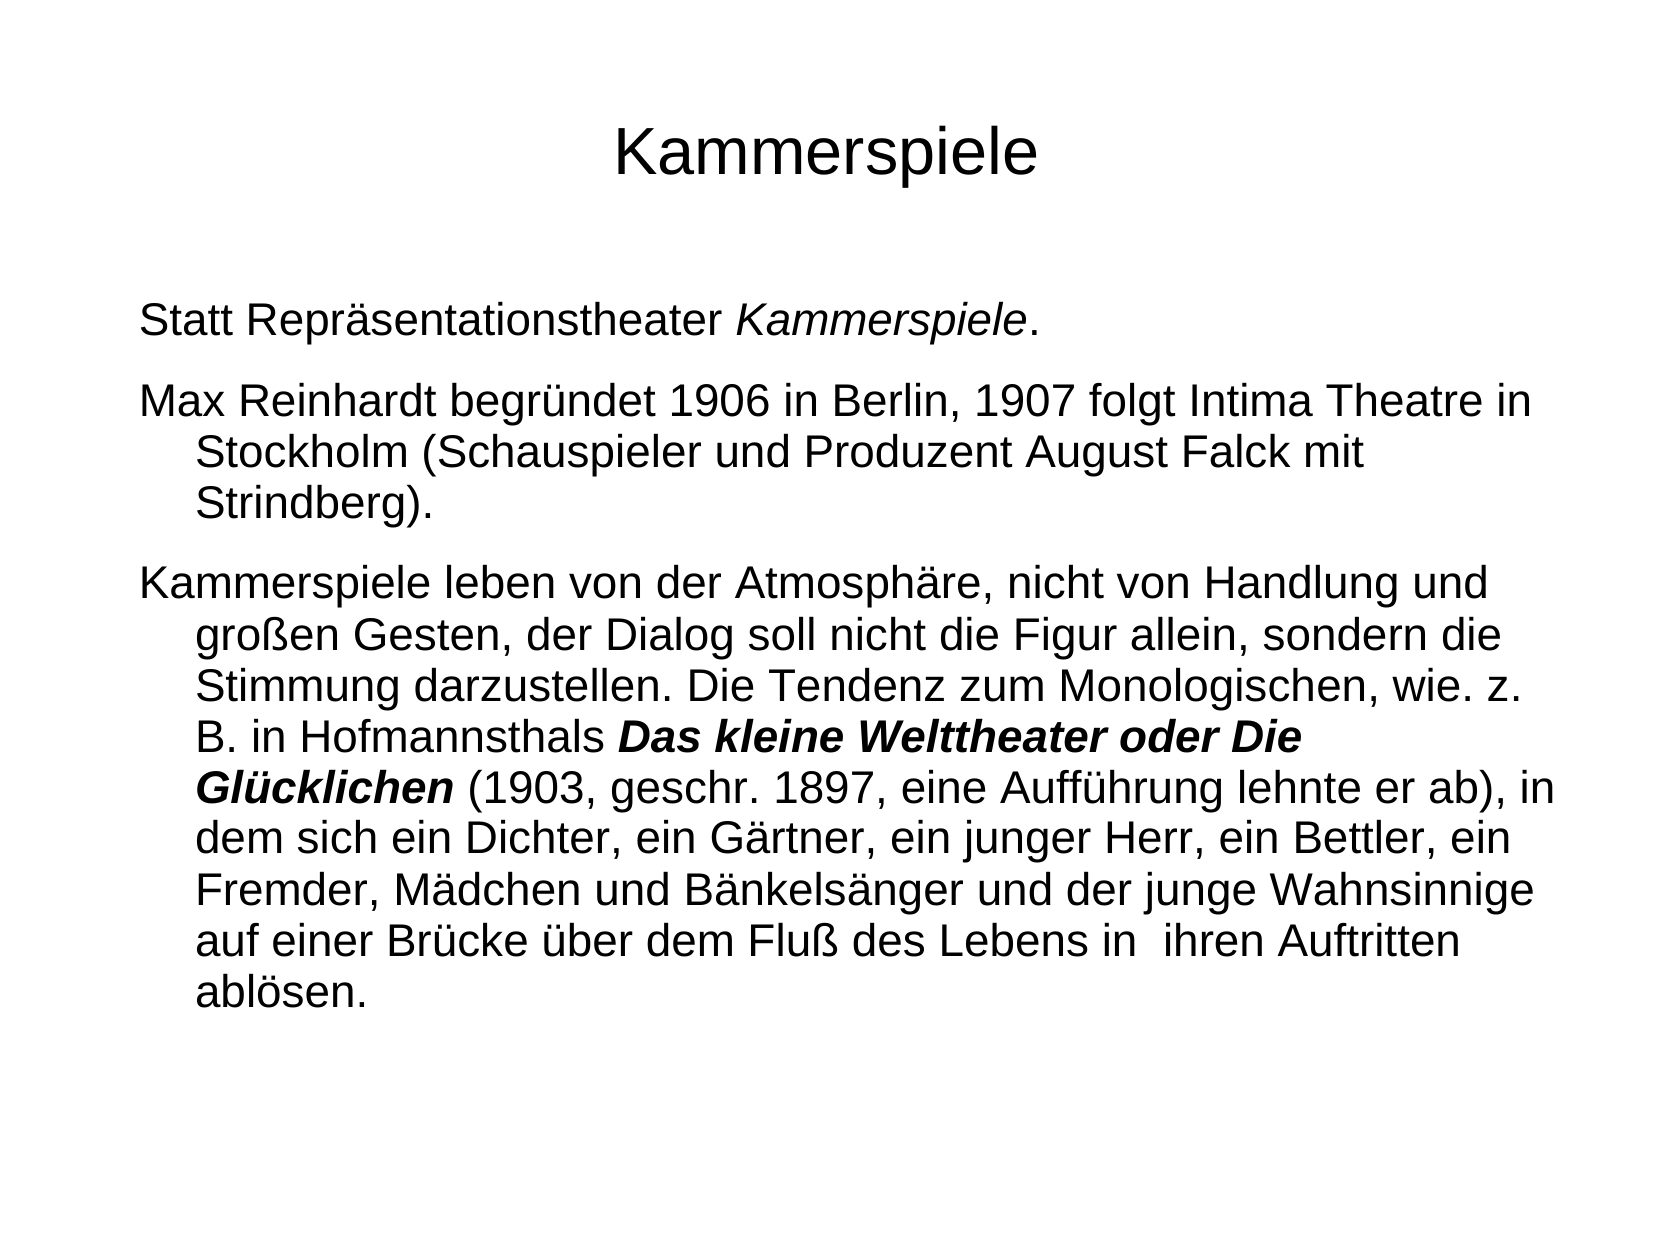

# Kammerspiele
Statt Repräsentationstheater Kammerspiele.
Max Reinhardt begründet 1906 in Berlin, 1907 folgt Intima Theatre in Stockholm (Schauspieler und Produzent August Falck mit Strindberg).
Kammerspiele leben von der Atmosphäre, nicht von Handlung und großen Gesten, der Dialog soll nicht die Figur allein, sondern die Stimmung darzustellen. Die Tendenz zum Monologischen, wie. z. B. in Hofmannsthals Das kleine Welttheater oder Die Glücklichen (1903, geschr. 1897, eine Aufführung lehnte er ab), in dem sich ein Dichter, ein Gärtner, ein junger Herr, ein Bettler, ein Fremder, Mädchen und Bänkelsänger und der junge Wahnsinnige auf einer Brücke über dem Fluß des Lebens in ihren Auftritten ablösen.